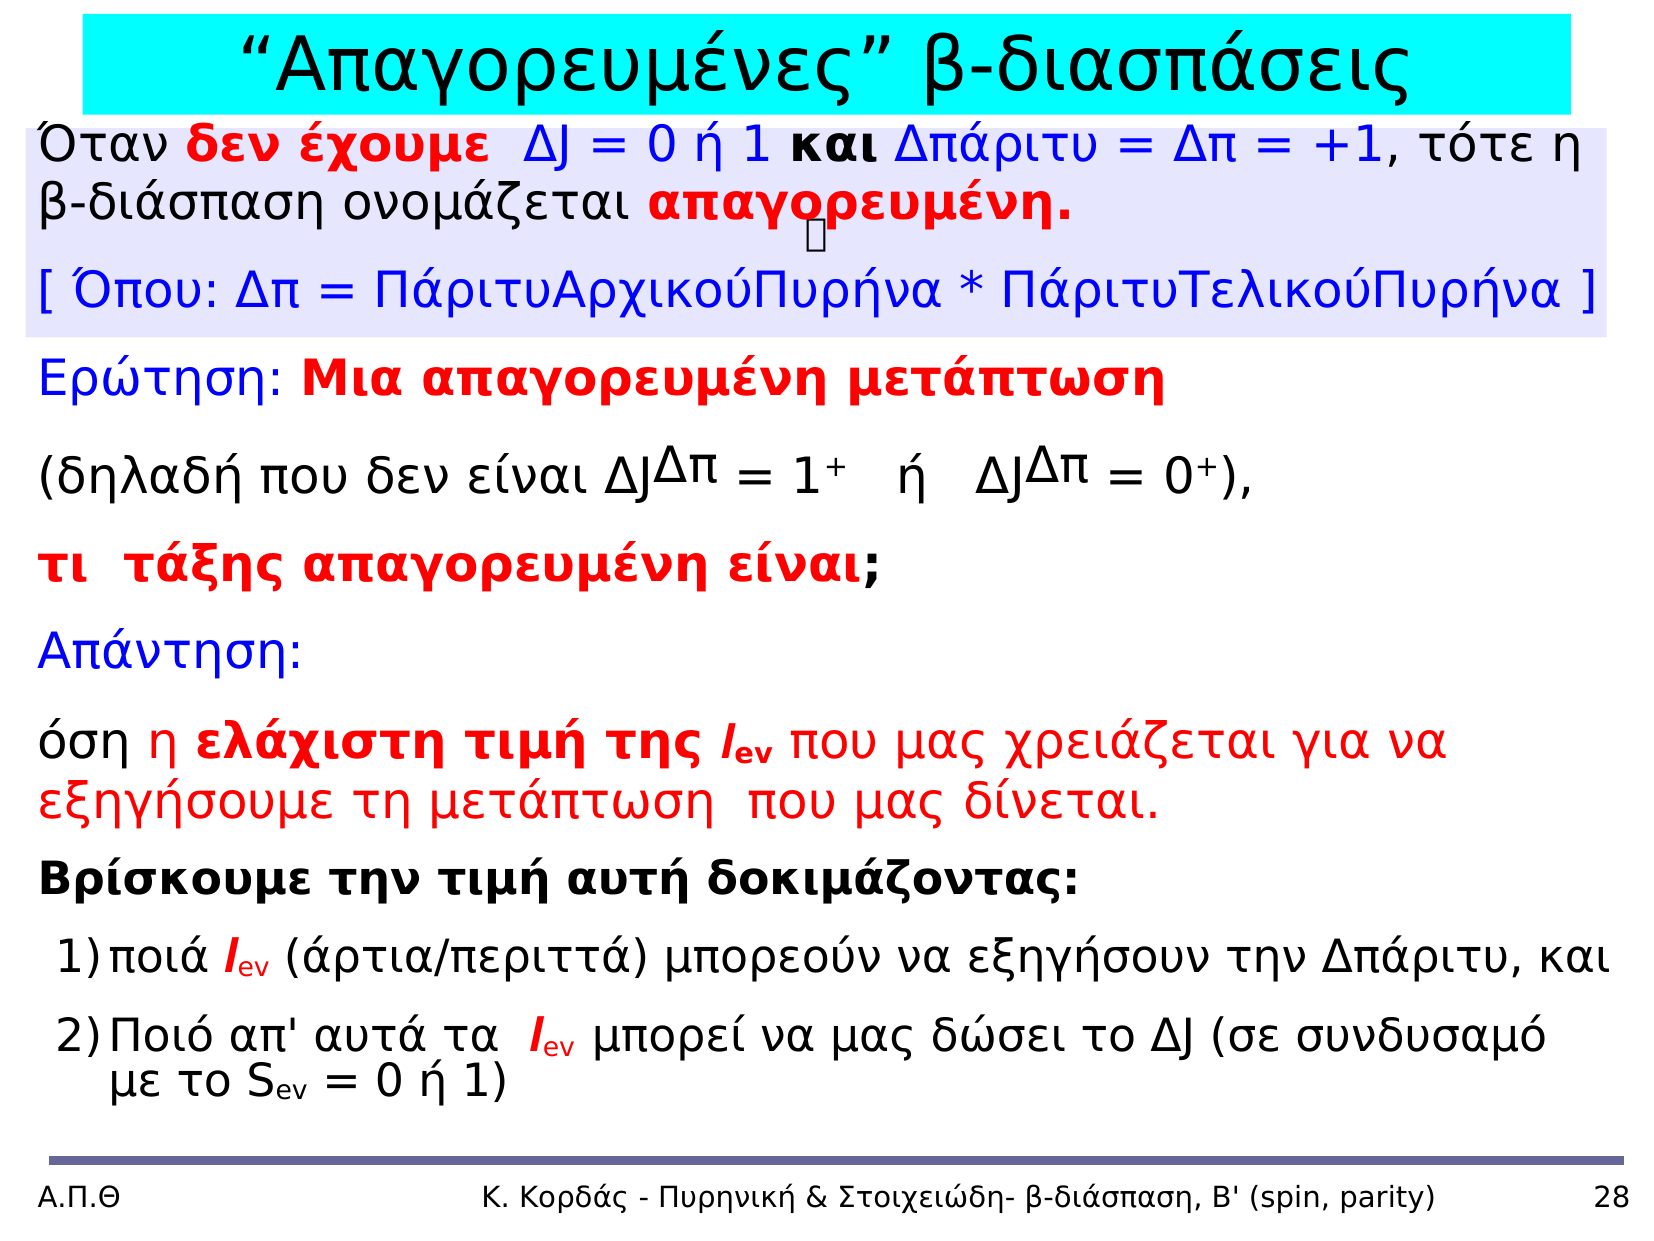

# “Απαγορευμένες” β-διασπάσεις
Όταν δεν έχουμε ΔJ = 0 ή 1 και Δπάριτυ = Δπ = +1, τότε η β-διάσπαση ονομάζεται απαγορευμένη.
[ Όπου: Δπ = ΠάριτυΑρχικούΠυρήνα * ΠάριτυΤελικούΠυρήνα ]
Ερώτηση: Μια απαγορευμένη μετάπτωση
(δηλαδή που δεν είναι ΔJΔπ = 1+ ή ΔJΔπ = 0+),
τι τάξης απαγορευμένη είναι;
Απάντηση:
όση η ελάχιστη τιμή της lev που μας χρειάζεται για να εξηγήσουμε τη μετάπτωση που μας δίνεται.
Βρίσκουμε την τιμή αυτή δοκιμάζοντας:
ποιά lev (άρτια/περιττά) μπορεούν να εξηγήσουν την Δπάριτυ, και
Ποιό απ' αυτά τα lev μπορεί να μας δώσει το ΔJ (σε συνδυσαμό με το Sev = 0 ή 1)
ﾨ
Α.Π.Θ
Κ. Κορδάς - Πυρηνική & Στοιχειώδη- β-διάσπαση, B' (spin, parity)
28